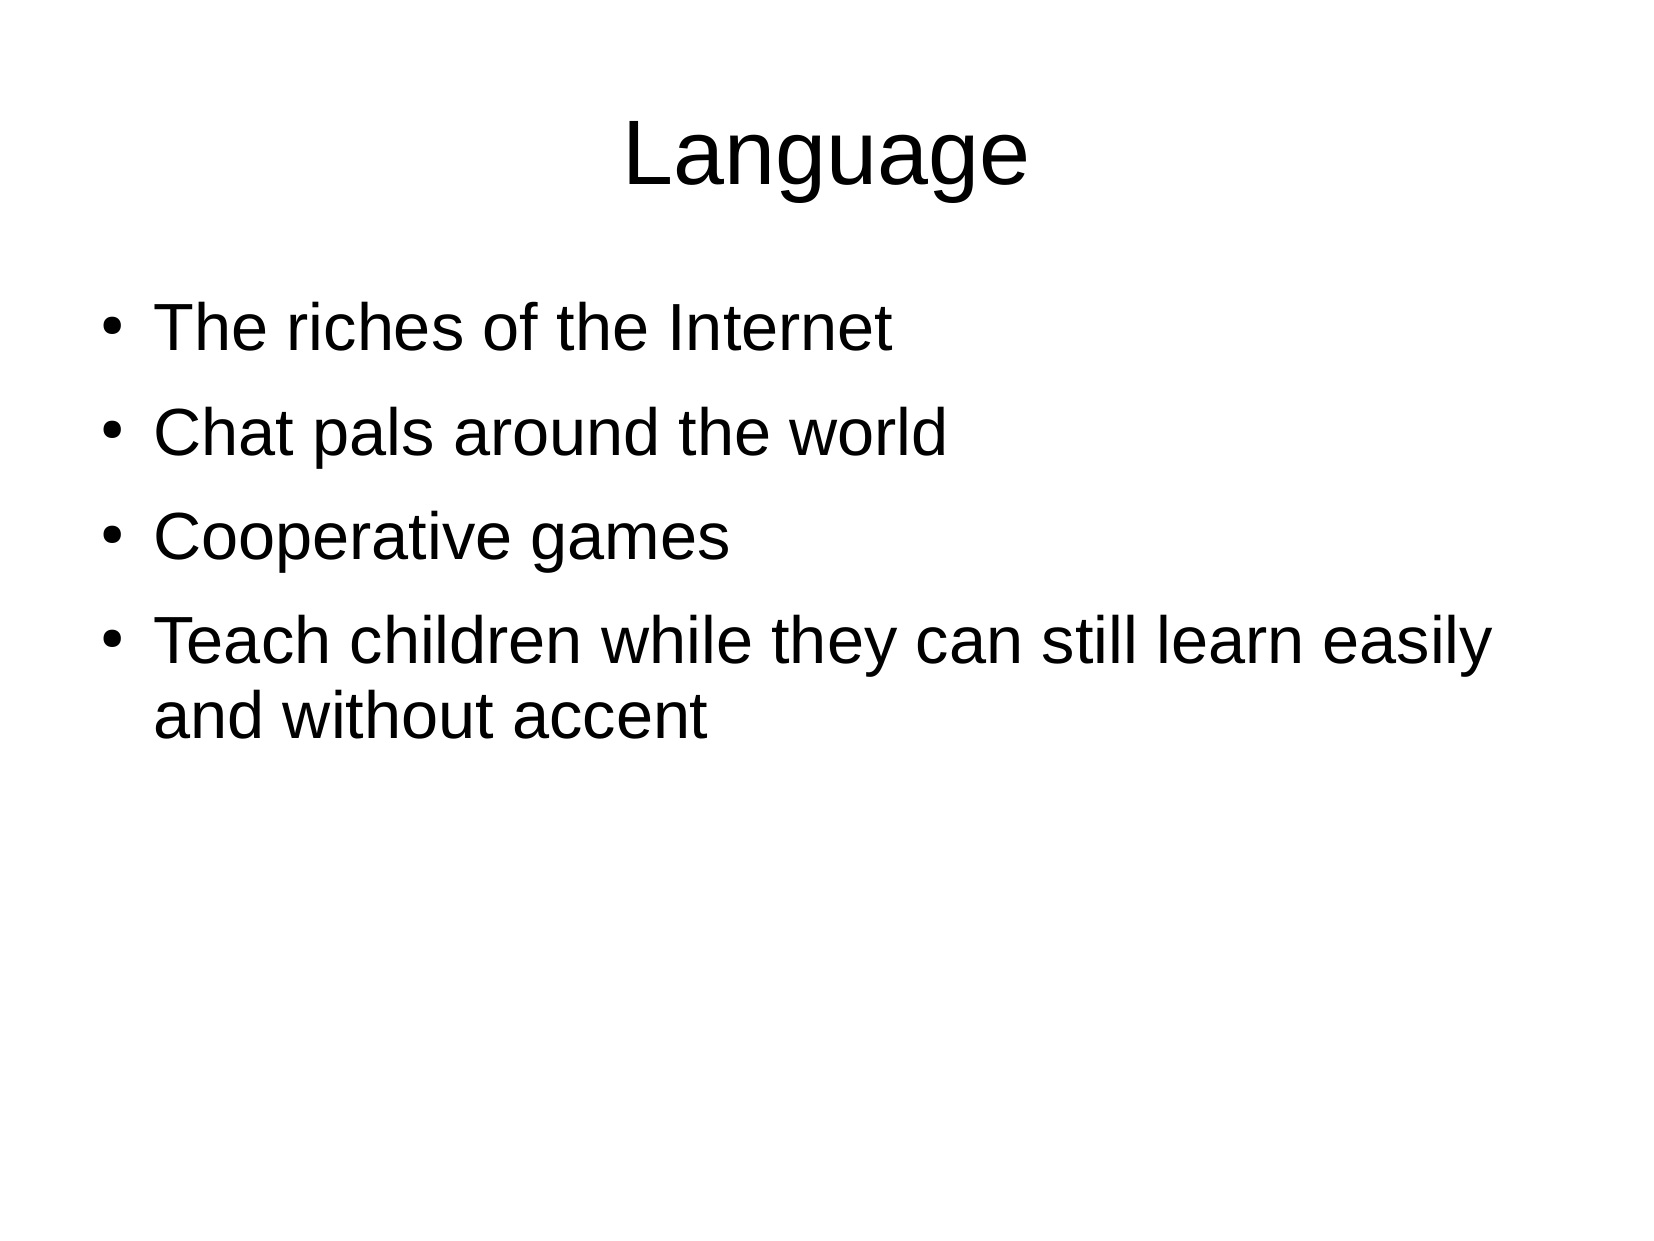

# Language
The riches of the Internet
Chat pals around the world
Cooperative games
Teach children while they can still learn easily and without accent